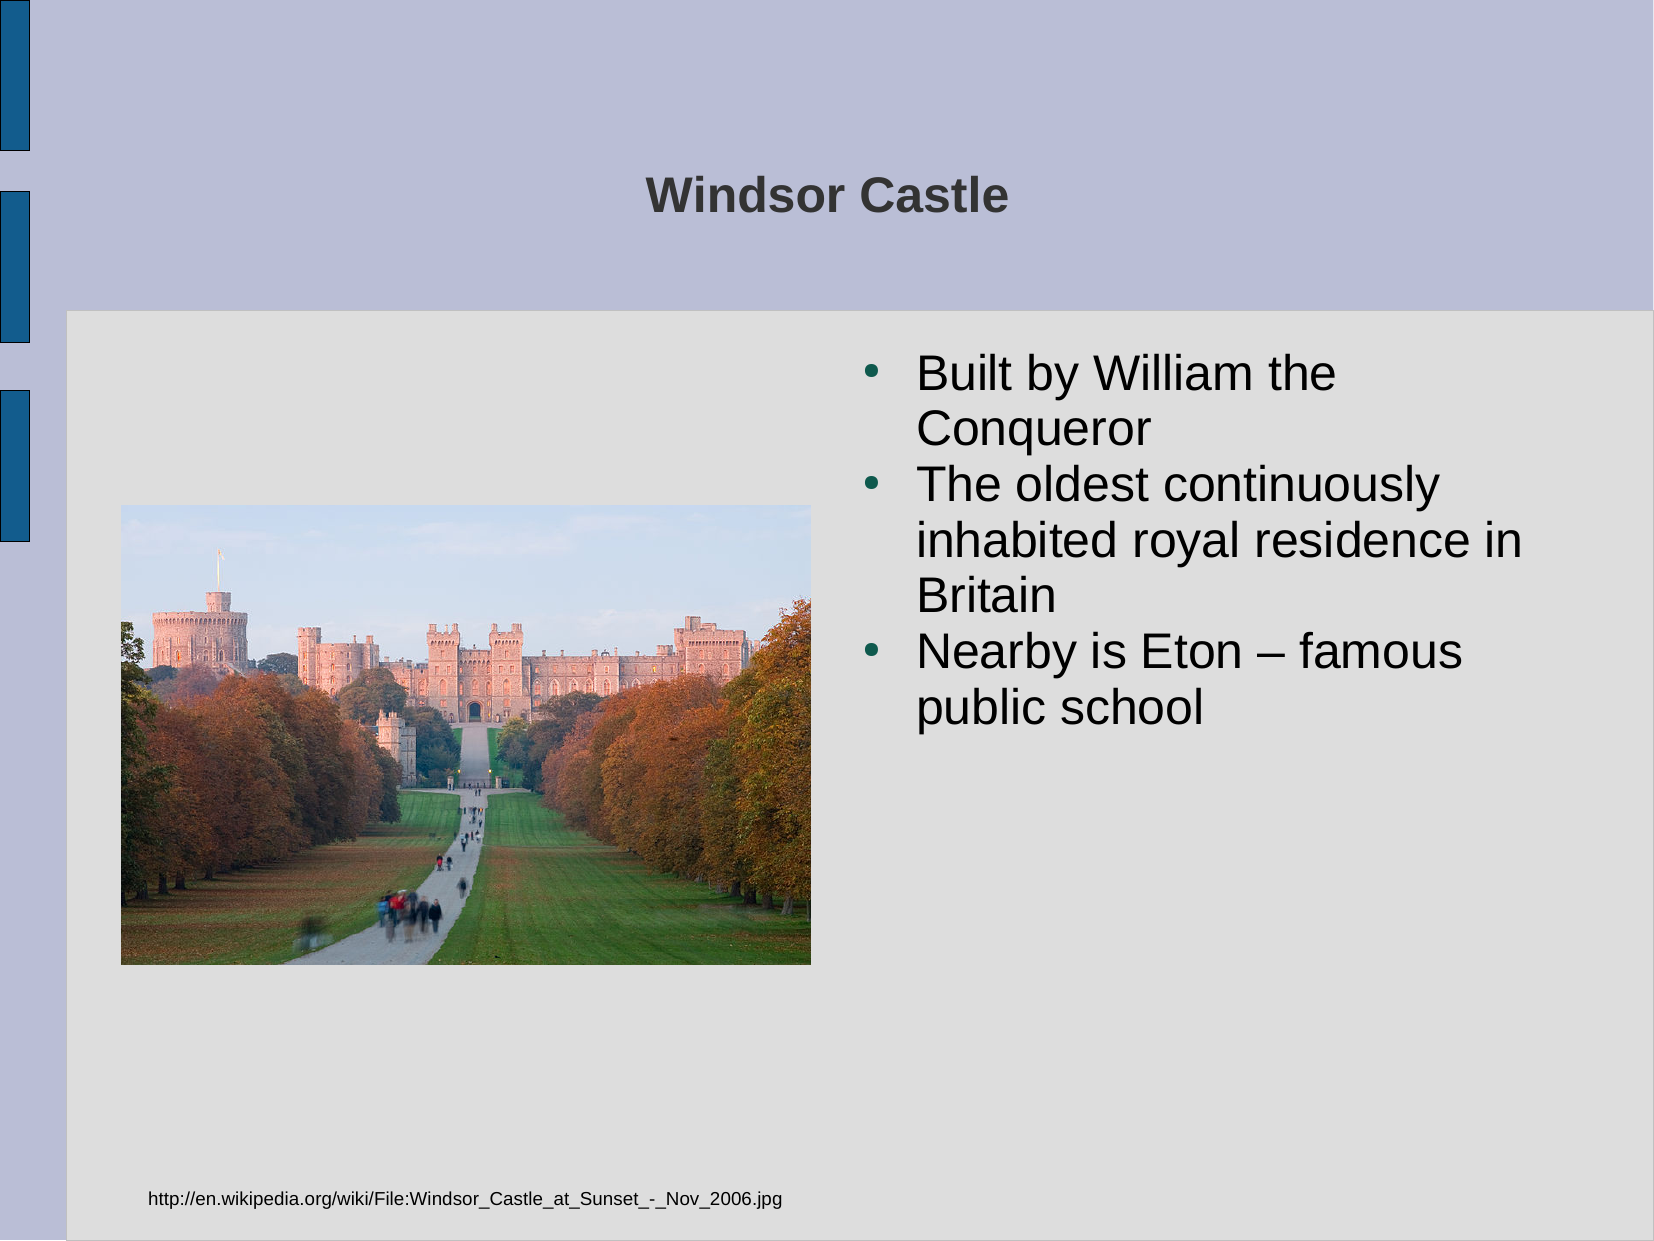

# Windsor Castle
Built by William the Conqueror
The oldest continuously inhabited royal residence in Britain
Nearby is Eton – famous public school
http://en.wikipedia.org/wiki/File:Windsor_Castle_at_Sunset_-_Nov_2006.jpg